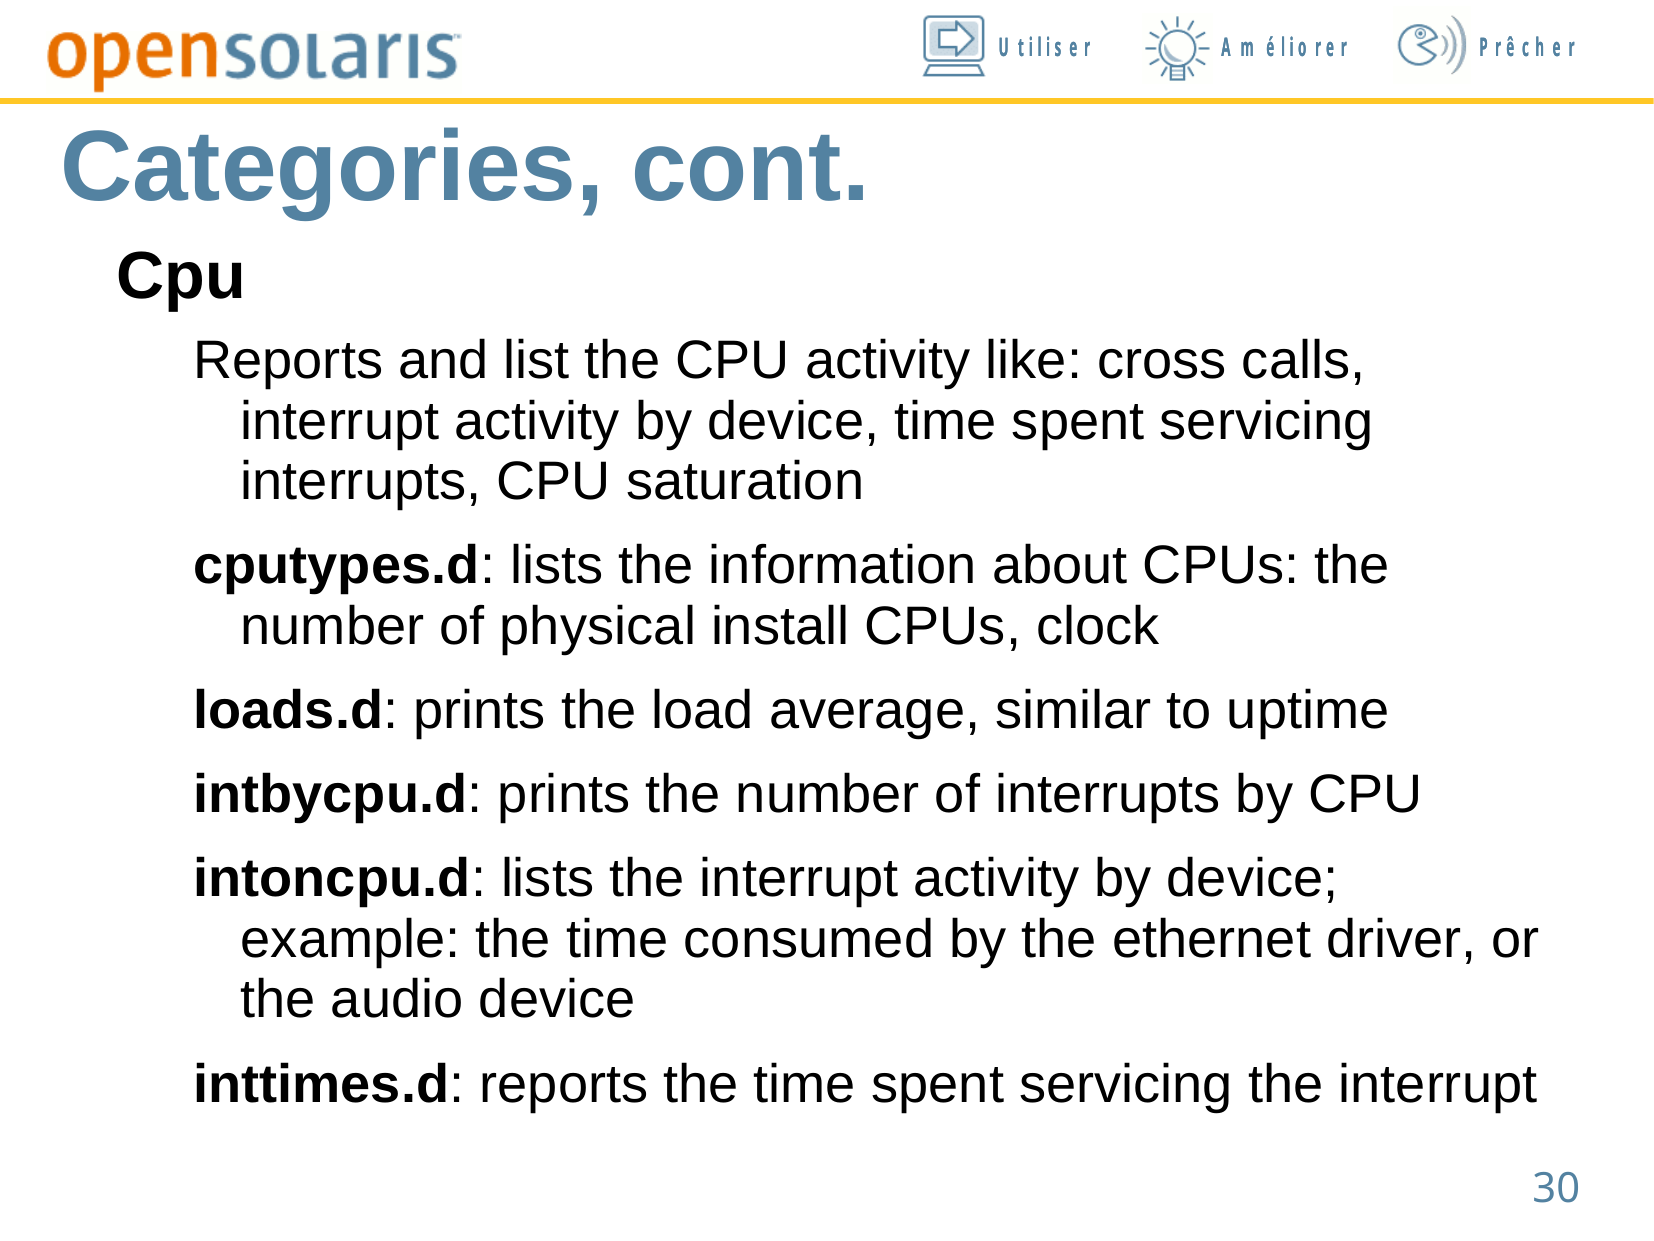

# Categories, cont.
Cpu
Reports and list the CPU activity like: cross calls, interrupt activity by device, time spent servicing interrupts, CPU saturation
cputypes.d: lists the information about CPUs: the number of physical install CPUs, clock
loads.d: prints the load average, similar to uptime
intbycpu.d: prints the number of interrupts by CPU
intoncpu.d: lists the interrupt activity by device; example: the time consumed by the ethernet driver, or the audio device
inttimes.d: reports the time spent servicing the interrupt